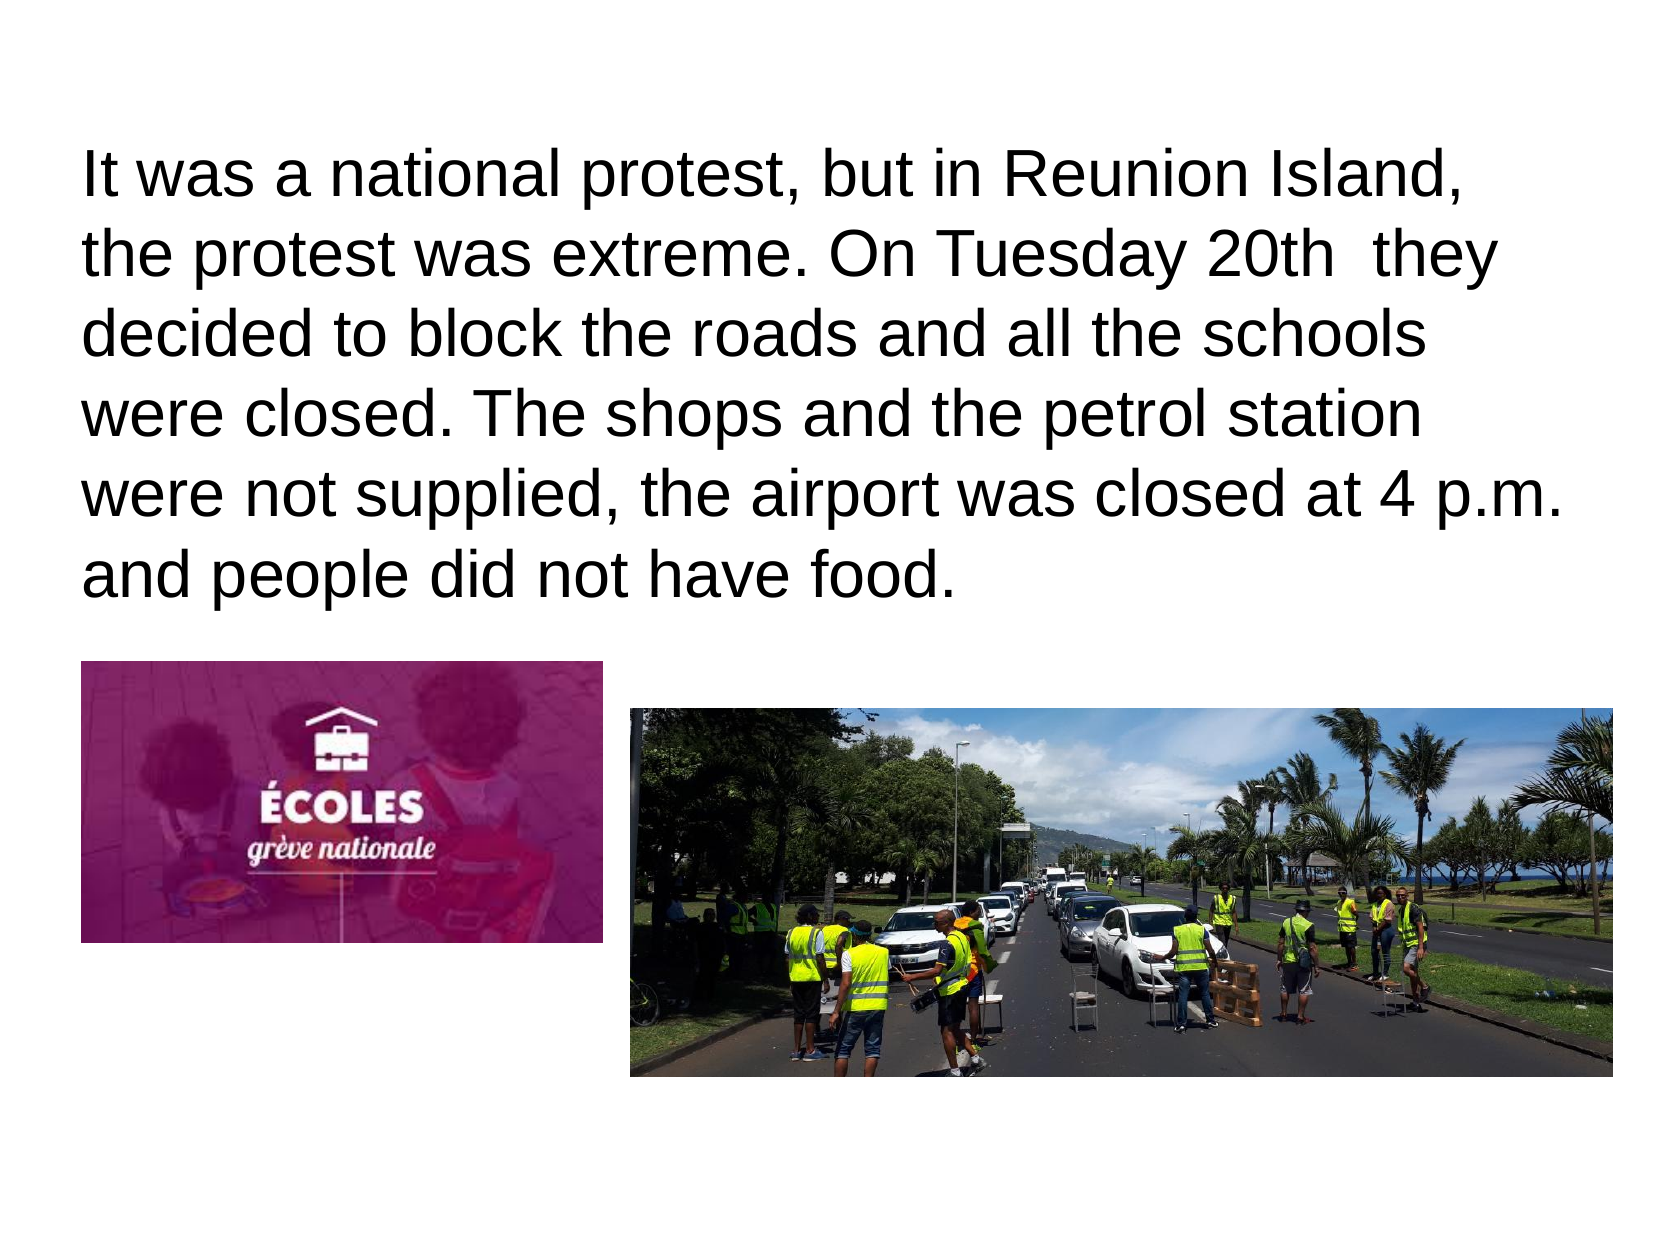

# It was a national protest, but in Reunion Island, the protest was extreme. On Tuesday 20th they decided to block the roads and all the schools were closed. The shops and the petrol station were not supplied, the airport was closed at 4 p.m. and people did not have food.